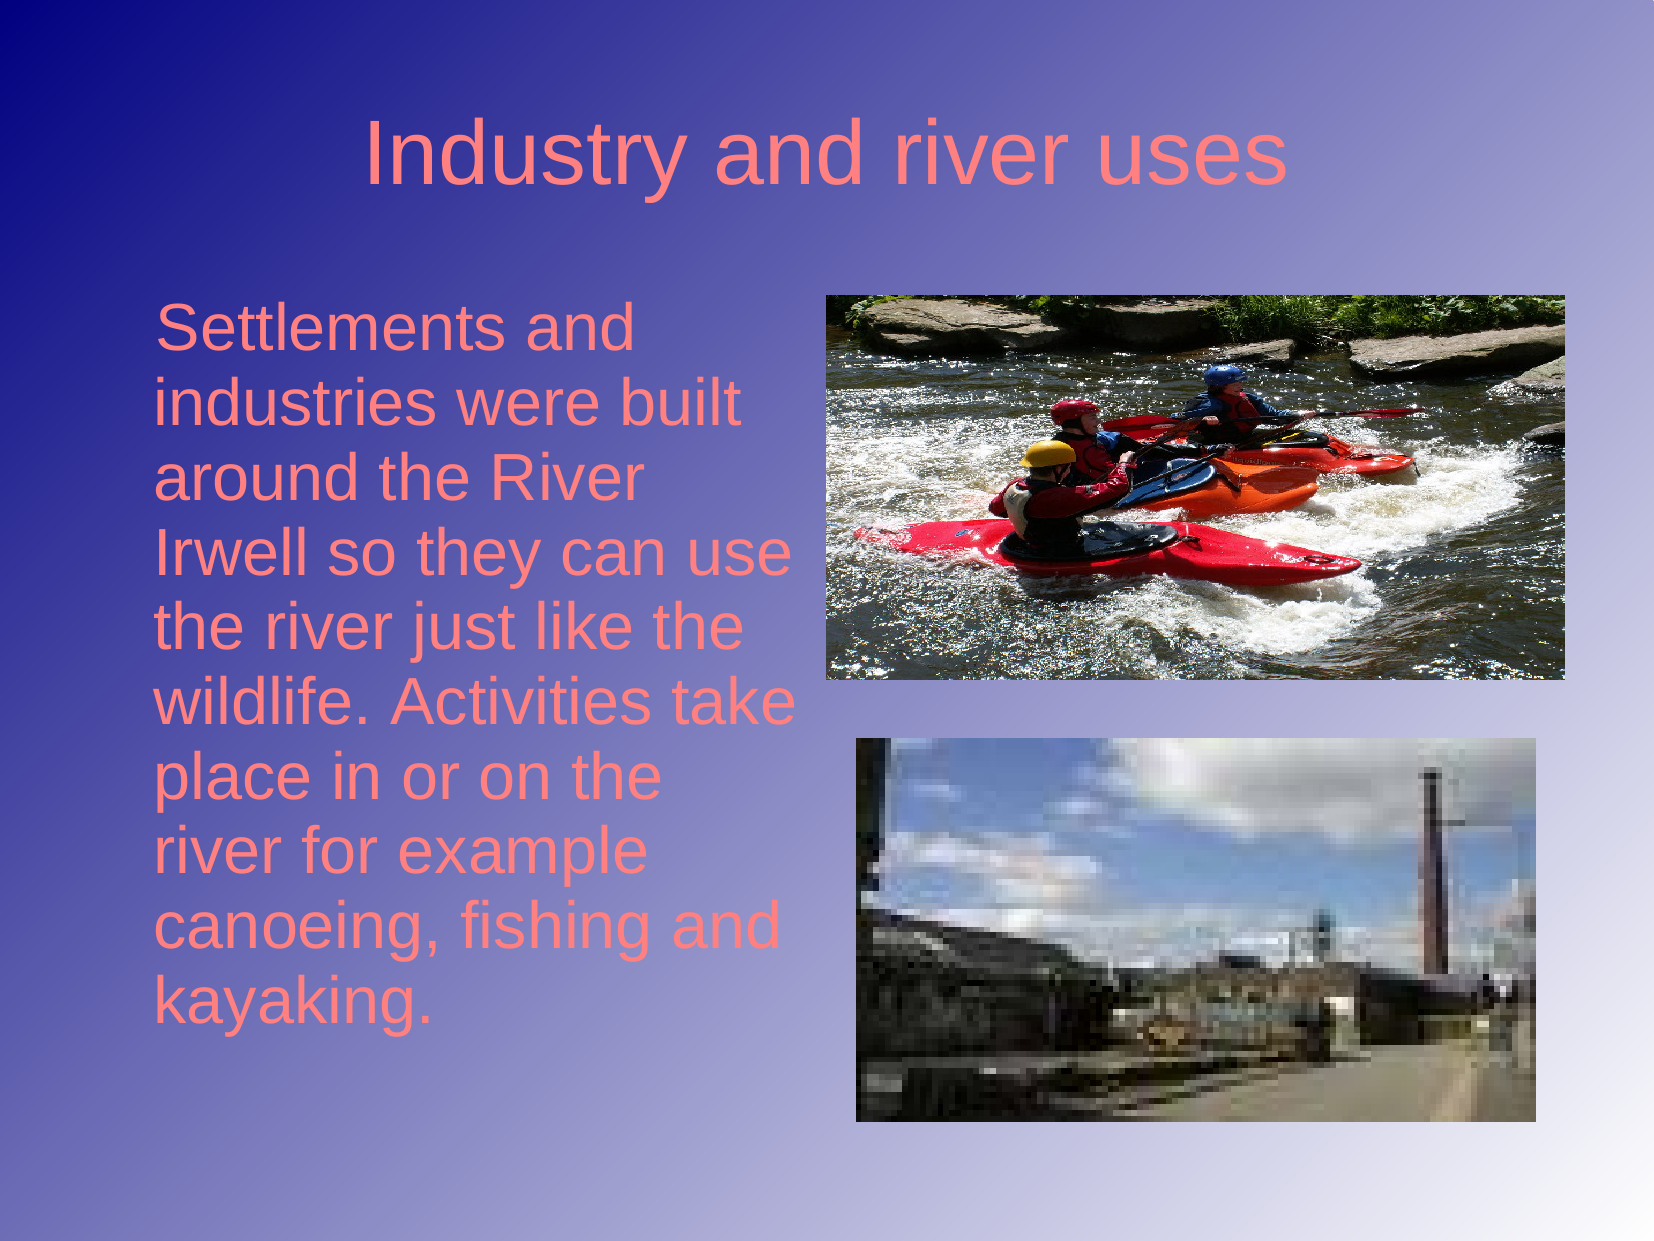

# Industry and river uses
 Settlements and industries were built around the River Irwell so they can use the river just like the wildlife. Activities take place in or on the river for example canoeing, fishing and kayaking.